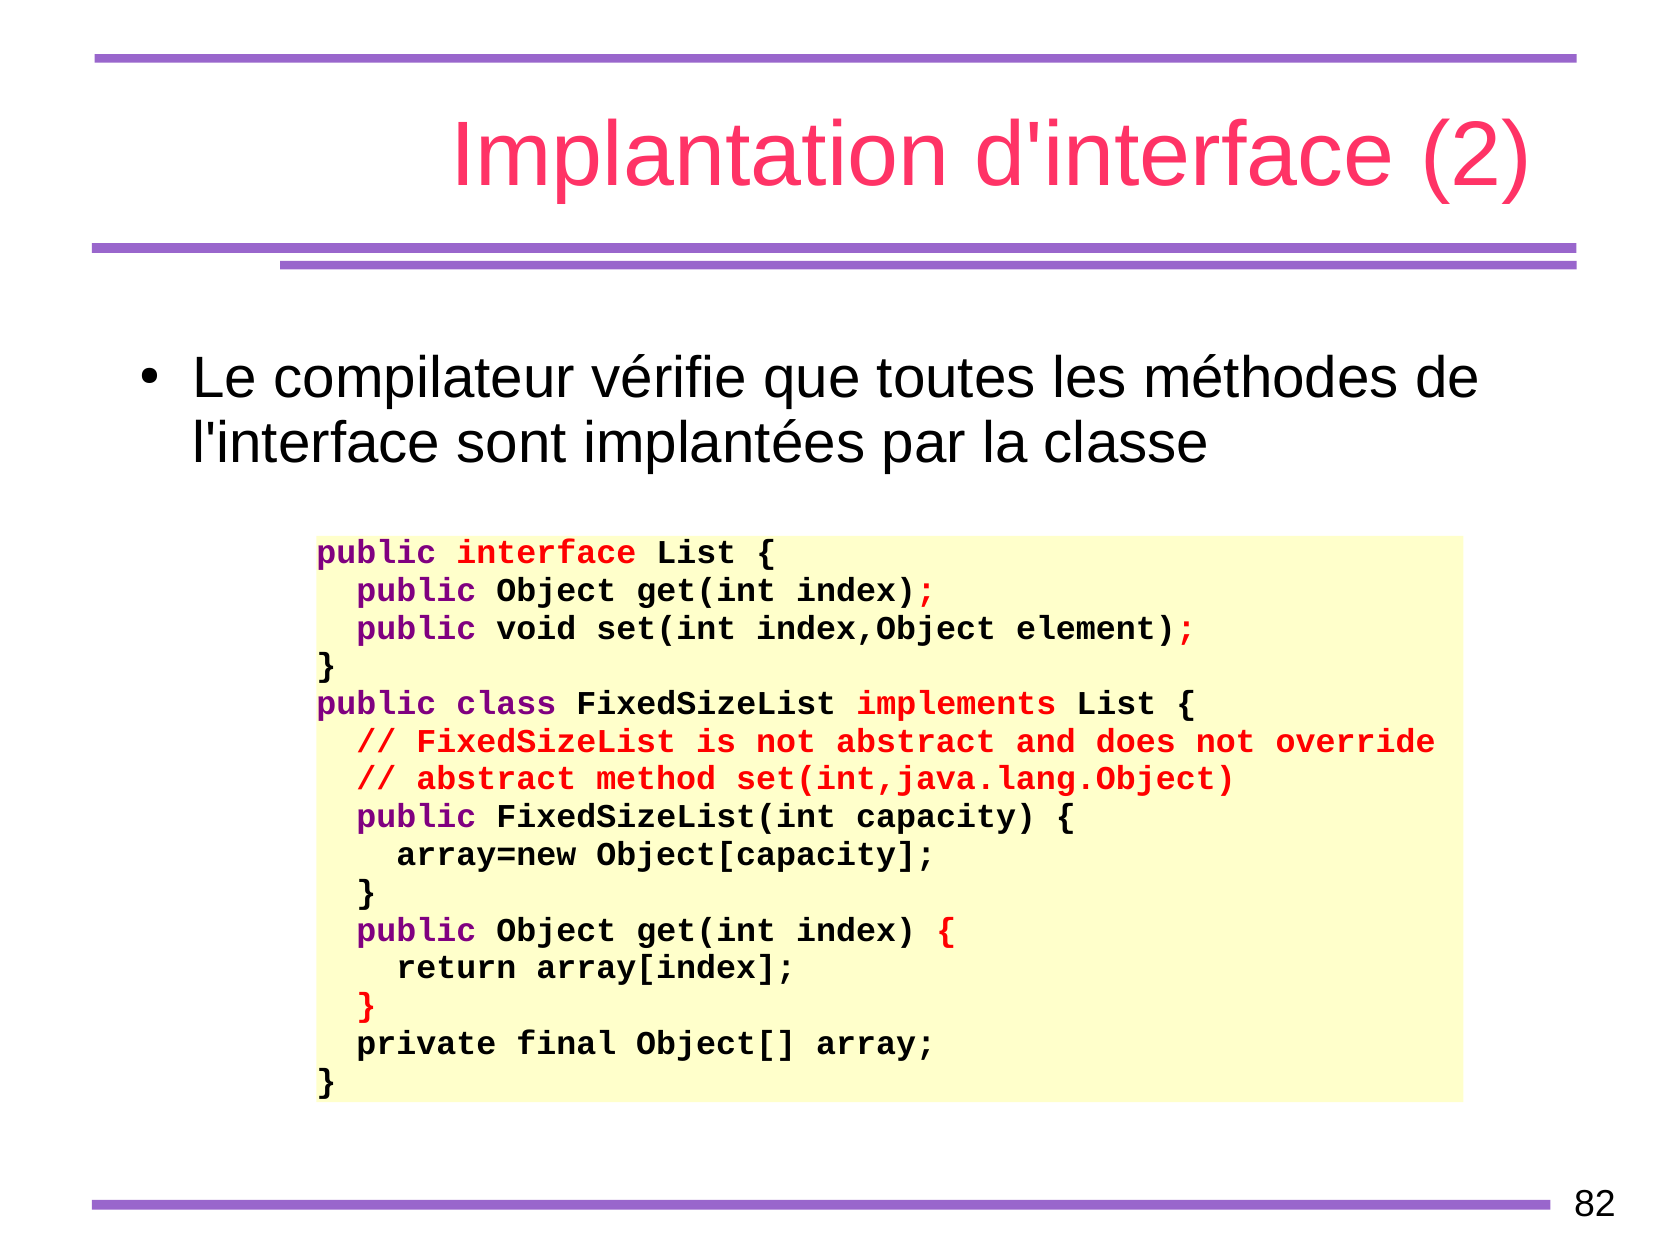

# Implantation d'interface (2)
Le compilateur vérifie que toutes les méthodes de l'interface sont implantées par la classe
public interface List {
 public Object get(int index);
 public void set(int index,Object element);
}
public class FixedSizeList implements List {
 // FixedSizeList is not abstract and does not override
 // abstract method set(int,java.lang.Object)
 public FixedSizeList(int capacity) {
 array=new Object[capacity];
 }
 public Object get(int index) {
 return array[index];
 }
 private final Object[] array;
}